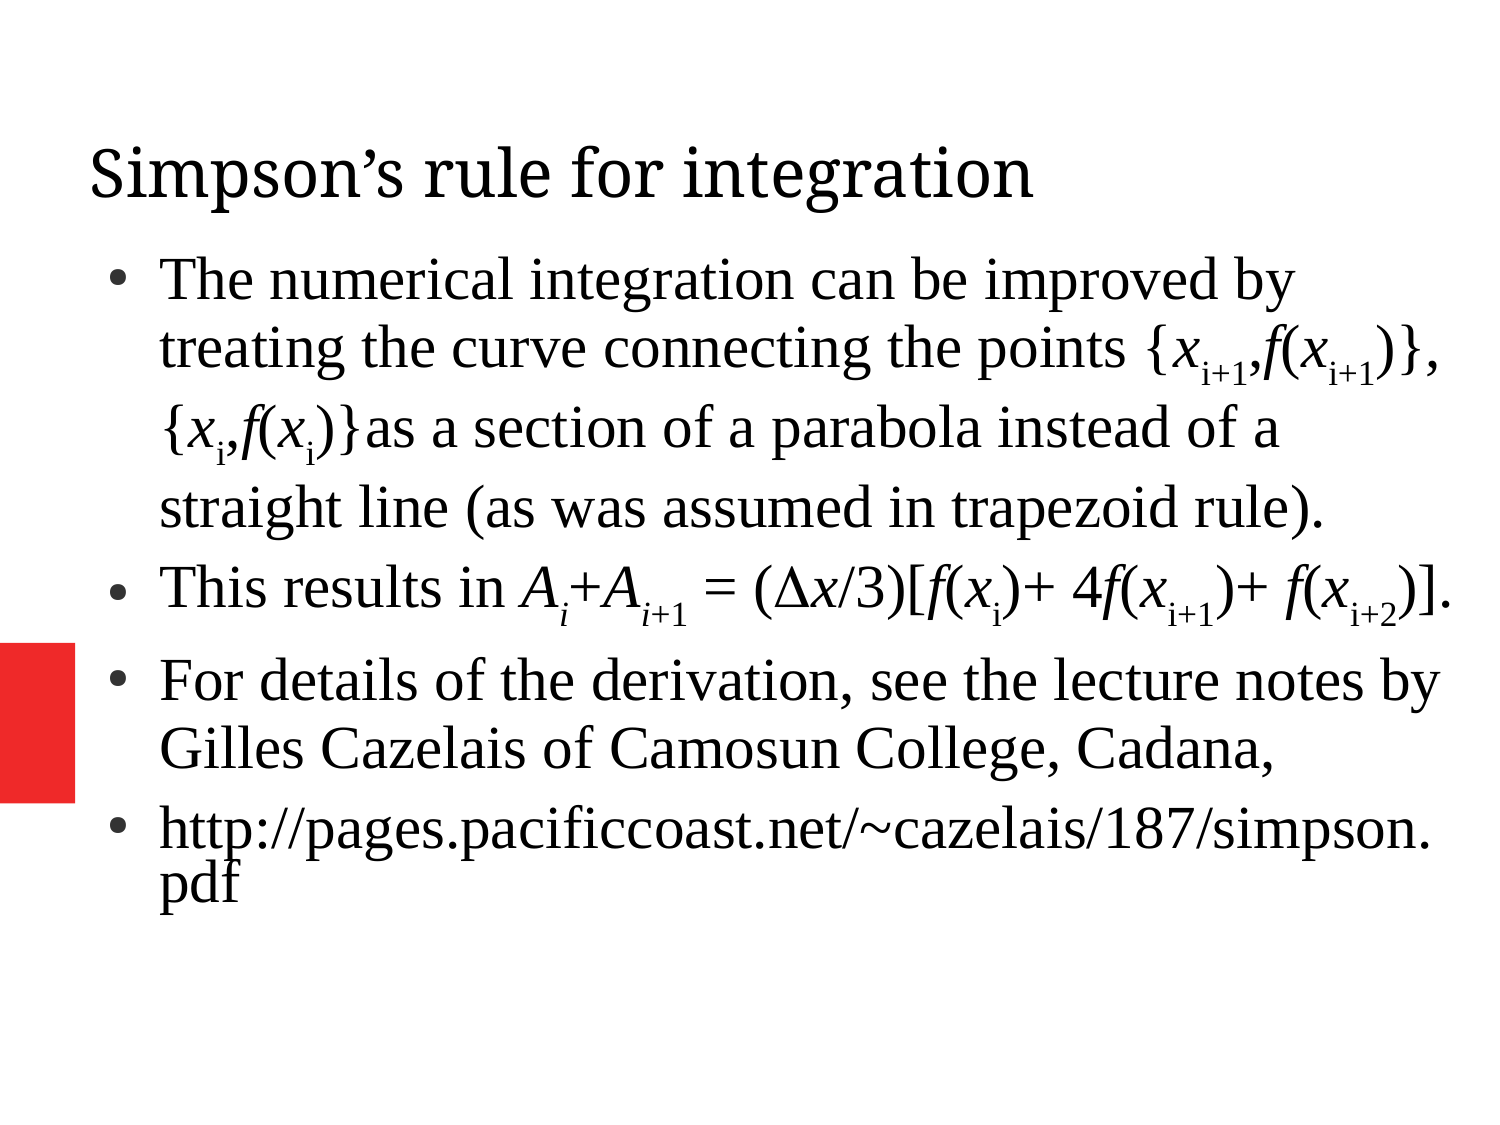

# Simpson’s rule for integration
The numerical integration can be improved by treating the curve connecting the points {xi+1,f(xi+1)},{xi,f(xi)}as a section of a parabola instead of a straight line (as was assumed in trapezoid rule).
This results in Ai+Ai+1 = (x/3)[f(xi)+ 4f(xi+1)+ f(xi+2)].
For details of the derivation, see the lecture notes by Gilles Cazelais of Camosun College, Cadana,
http://pages.pacificcoast.net/~cazelais/187/simpson.pdf
.